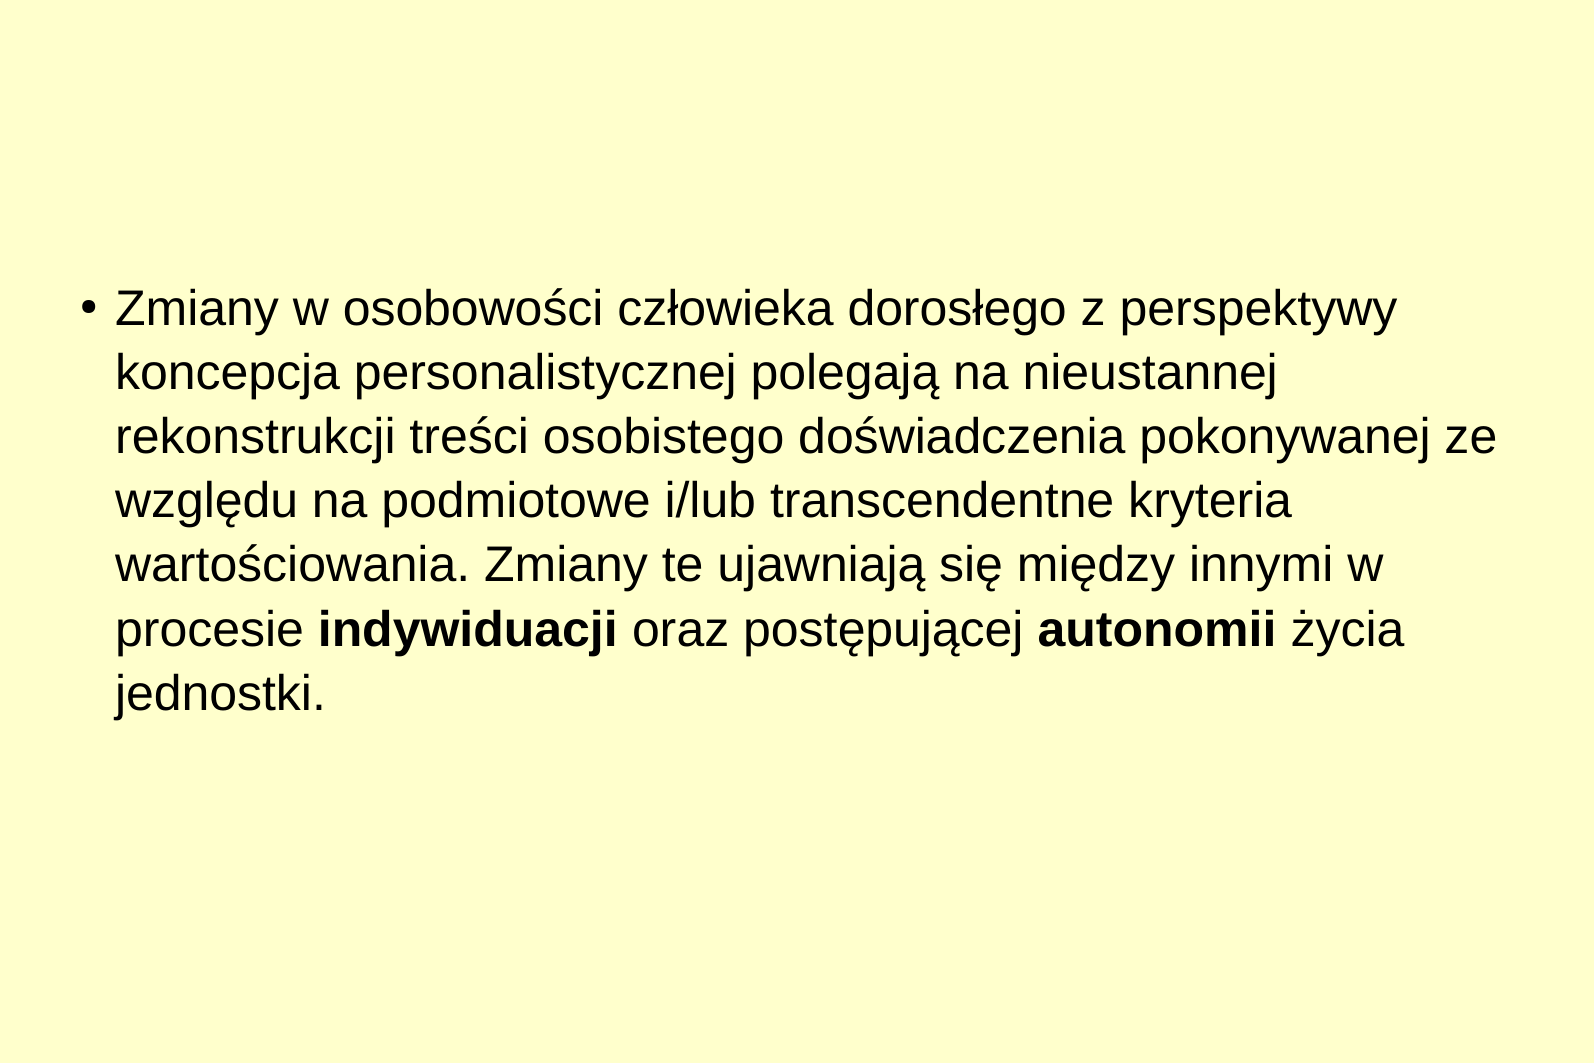

# Zmiany w osobowości człowieka dorosłego z perspektywy koncepcja personalistycznej polegają na nieustannej rekonstrukcji treści osobistego doświadczenia pokonywanej ze względu na podmiotowe i/lub transcendentne kryteria wartościowania. Zmiany te ujawniają się między innymi w procesie indywiduacji oraz postępującej autonomii życia jednostki.